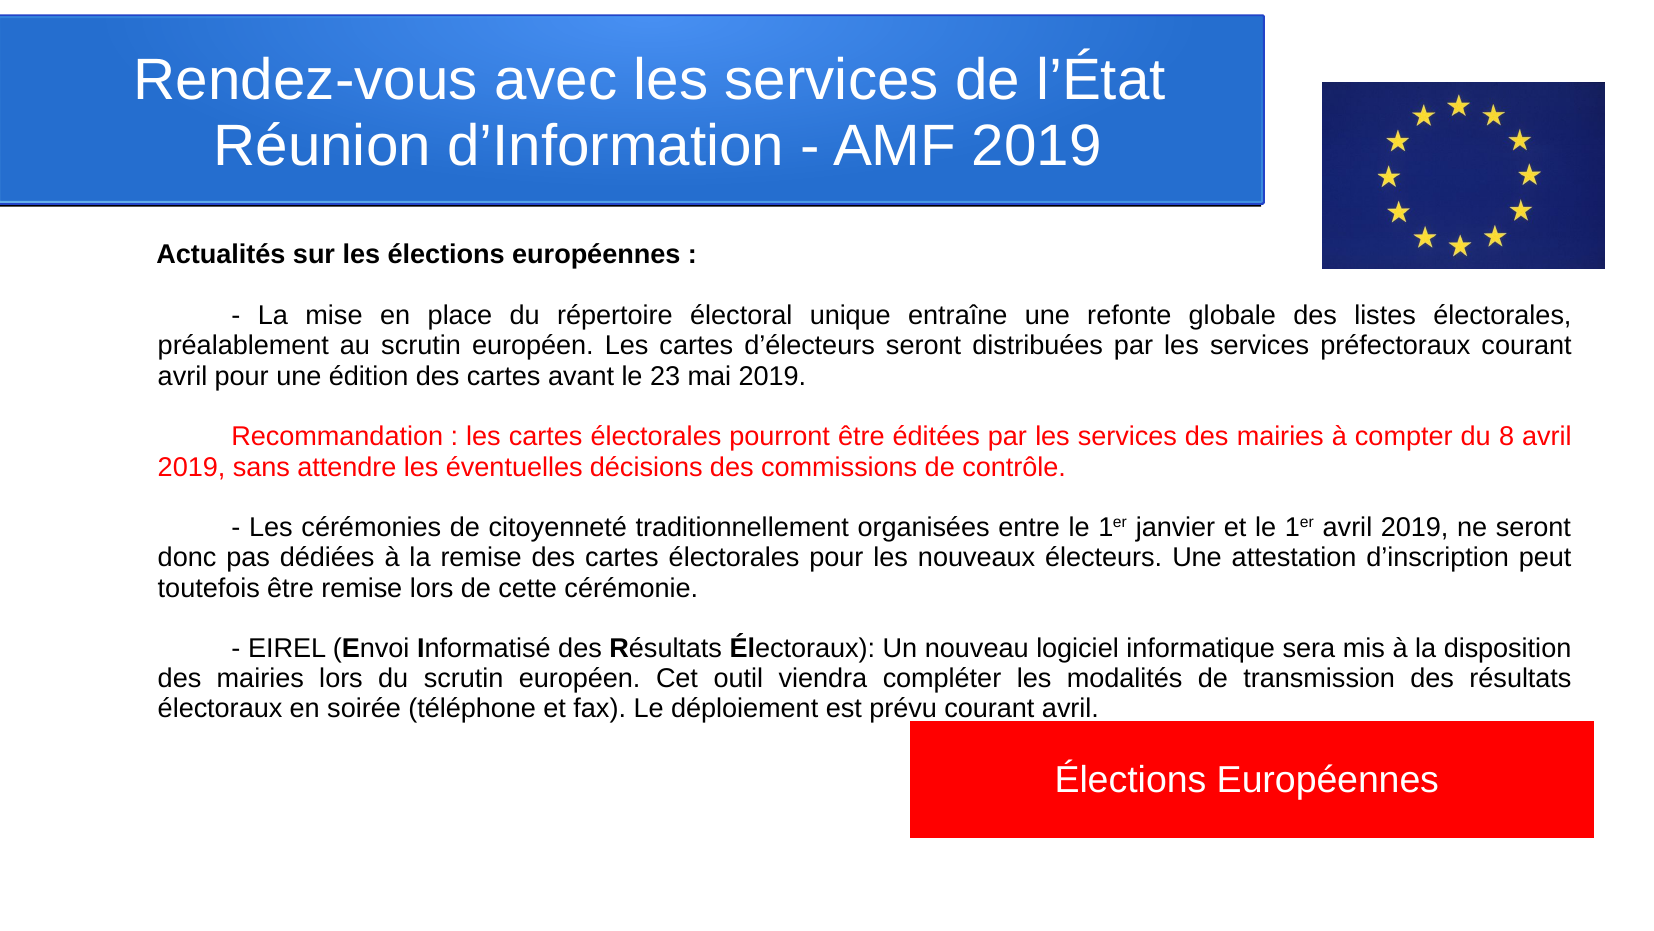

# Rendez-vous avec les services de l’État Réunion d’Information - AMF 2019
	Actualités sur les élections européennes :
	- La mise en place du répertoire électoral unique entraîne une refonte globale des listes électorales, préalablement au scrutin européen. Les cartes d’électeurs seront distribuées par les services préfectoraux courant avril pour une édition des cartes avant le 23 mai 2019.
	Recommandation : les cartes électorales pourront être éditées par les services des mairies à compter du 8 avril 2019, sans attendre les éventuelles décisions des commissions de contrôle.
	- Les cérémonies de citoyenneté traditionnellement organisées entre le 1er janvier et le 1er avril 2019, ne seront donc pas dédiées à la remise des cartes électorales pour les nouveaux électeurs. Une attestation d’inscription peut toutefois être remise lors de cette cérémonie.
	- EIREL (Envoi Informatisé des Résultats Électoraux): Un nouveau logiciel informatique sera mis à la disposition des mairies lors du scrutin européen. Cet outil viendra compléter les modalités de transmission des résultats électoraux en soirée (téléphone et fax). Le déploiement est prévu courant avril.
Élections Européennes